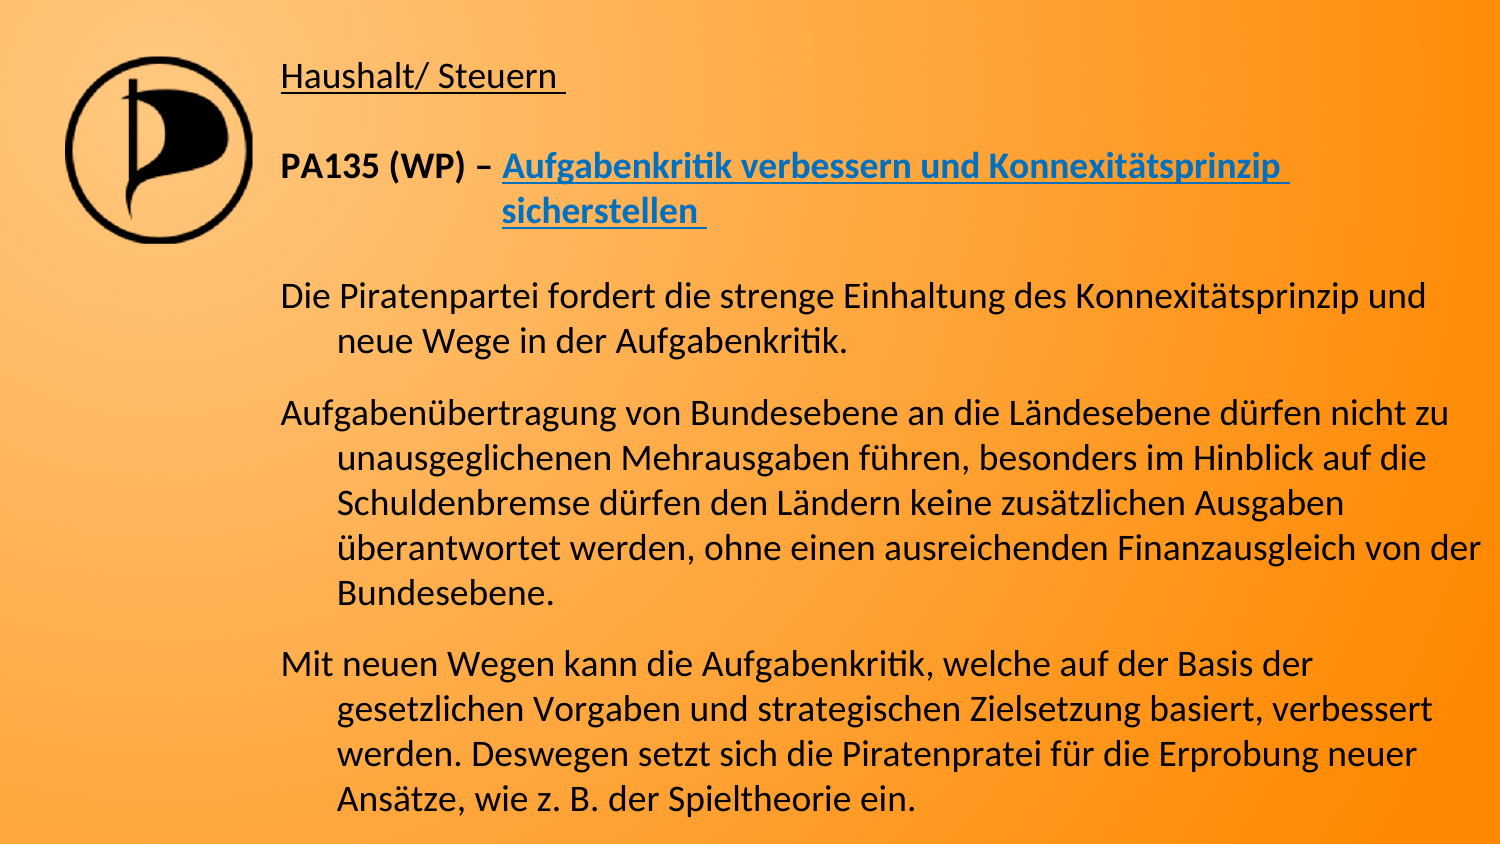

Haushalt/ Steuern
PA135 (WP) – Aufgabenkritik verbessern und Konnexitätsprinzip
 sicherstellen
Die Piratenpartei fordert die strenge Einhaltung des Konnexitätsprinzip und neue Wege in der Aufgabenkritik.
Aufgabenübertragung von Bundesebene an die Ländesebene dürfen nicht zu unausgeglichenen Mehrausgaben führen, besonders im Hinblick auf die Schuldenbremse dürfen den Ländern keine zusätzlichen Ausgaben überantwortet werden, ohne einen ausreichenden Finanzausgleich von der Bundesebene.
Mit neuen Wegen kann die Aufgabenkritik, welche auf der Basis der gesetzlichen Vorgaben und strategischen Zielsetzung basiert, verbessert werden. Deswegen setzt sich die Piratenpratei für die Erprobung neuer Ansätze, wie z. B. der Spieltheorie ein.